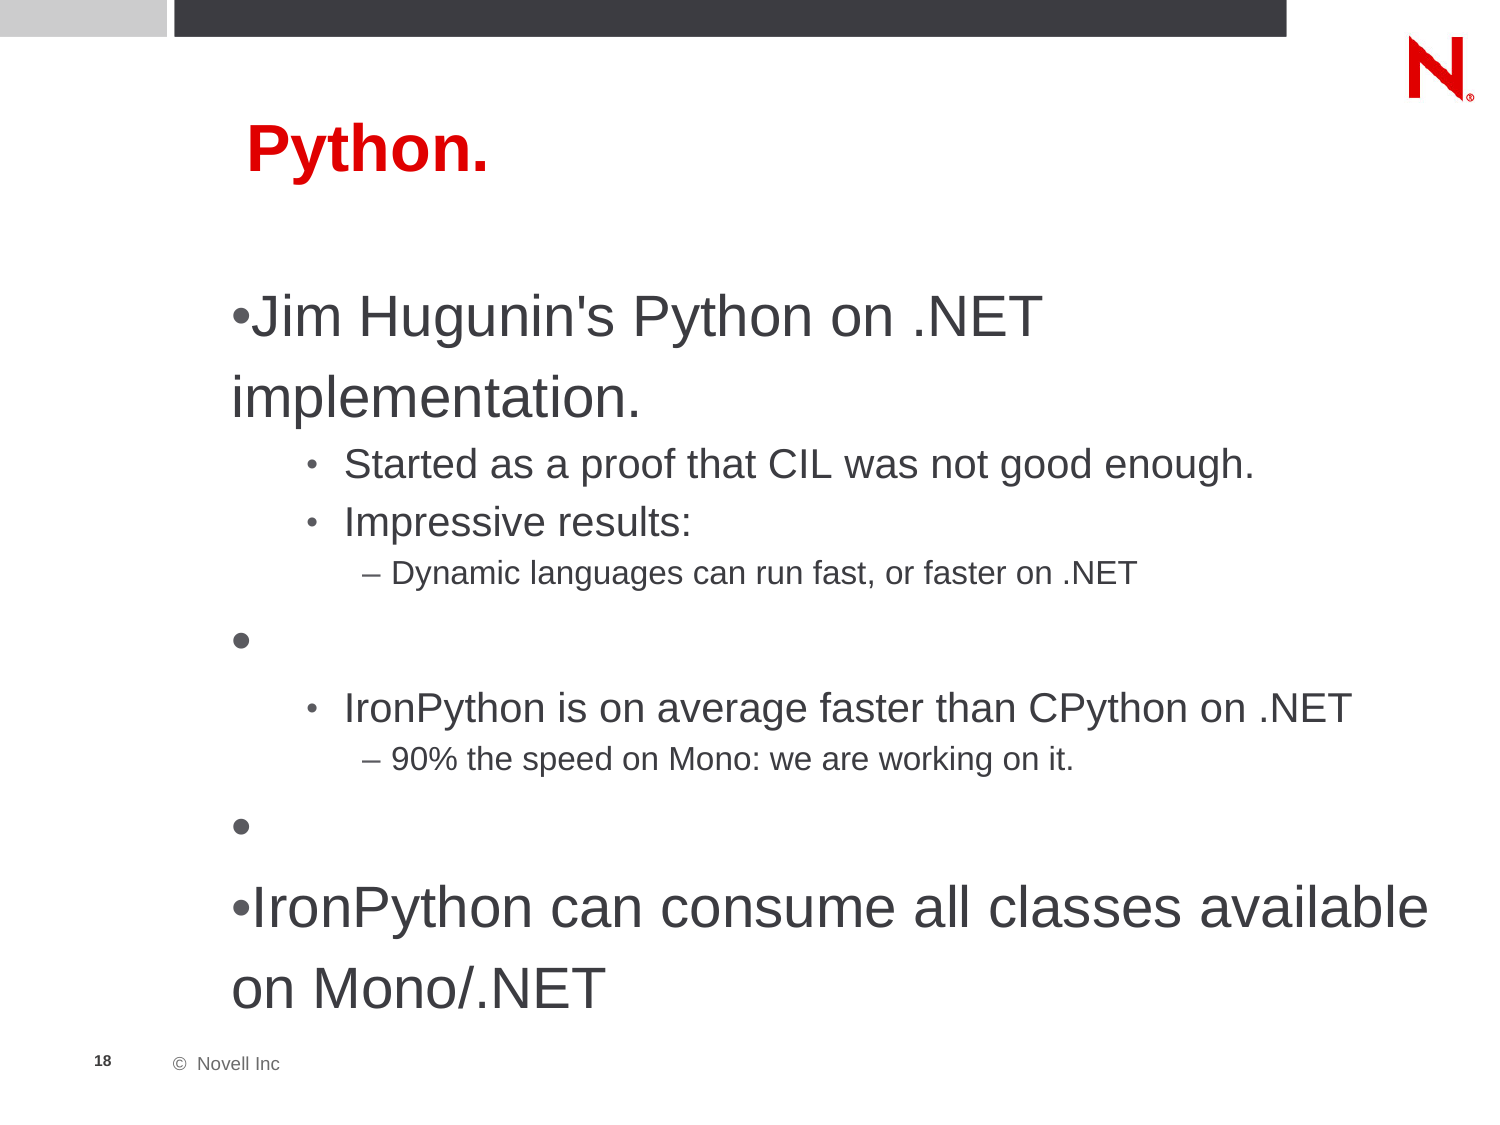

# Python.
Jim Hugunin's Python on .NET implementation.
Started as a proof that CIL was not good enough.
Impressive results:
Dynamic languages can run fast, or faster on .NET
IronPython is on average faster than CPython on .NET
90% the speed on Mono: we are working on it.
IronPython can consume all classes available on Mono/.NET